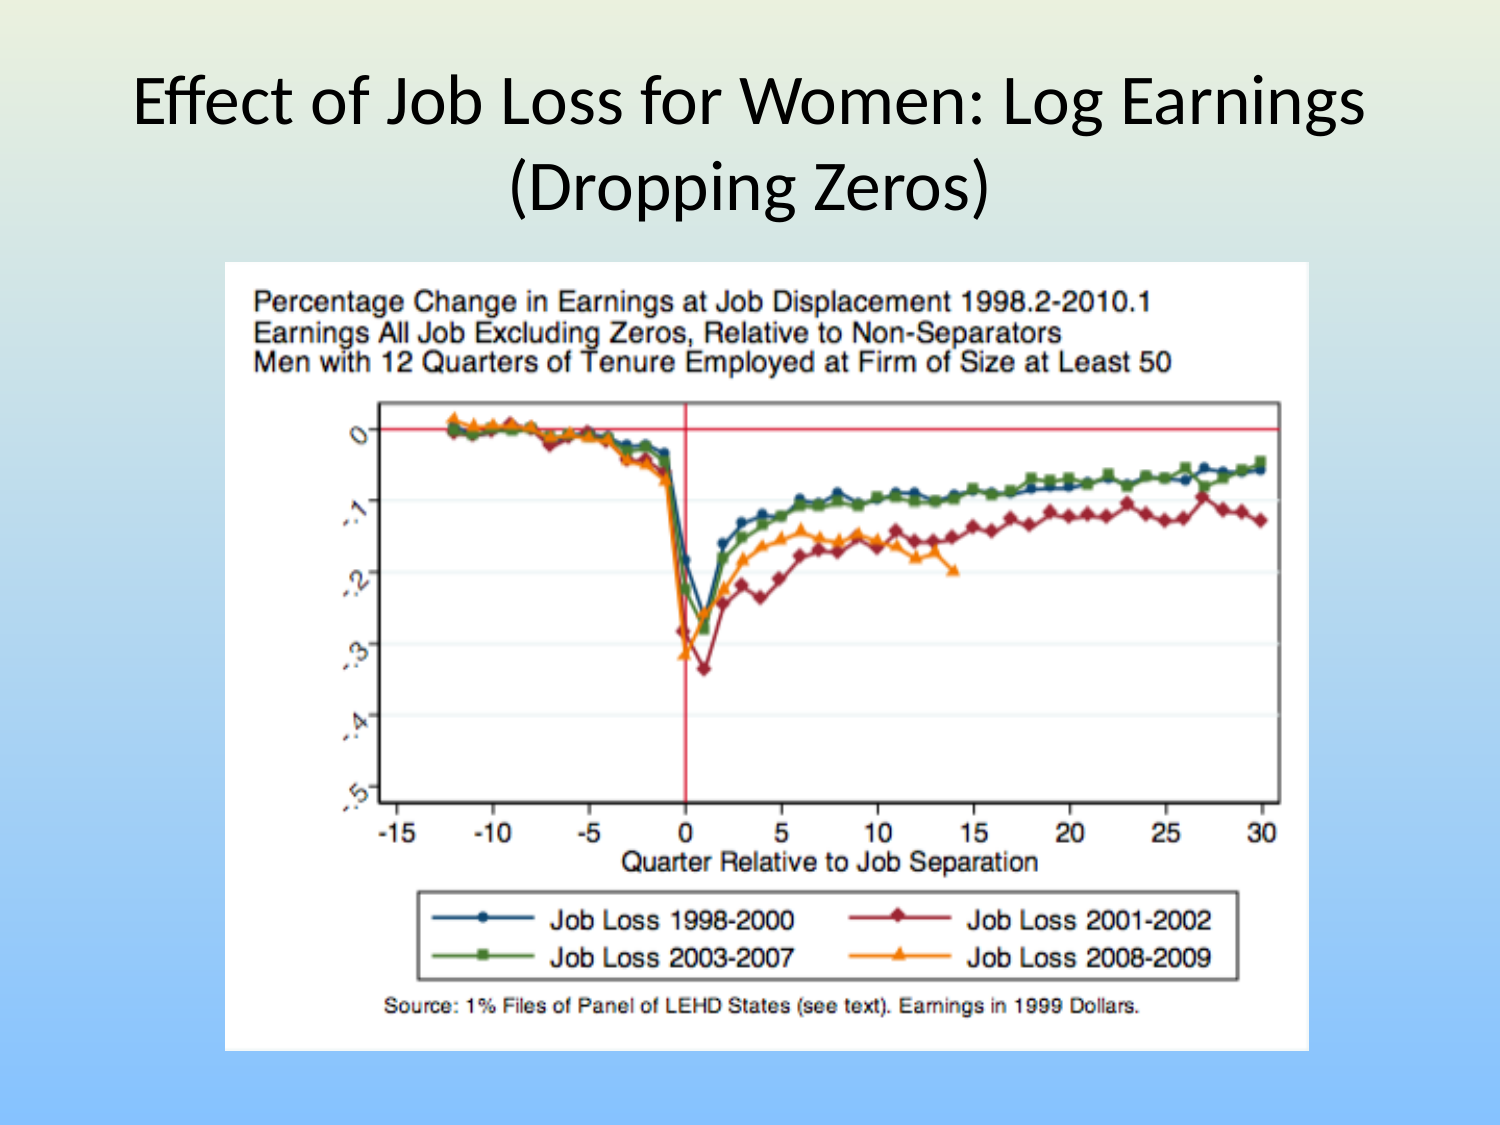

# Effect of Job Loss for Women: Log Earnings (Dropping Zeros)